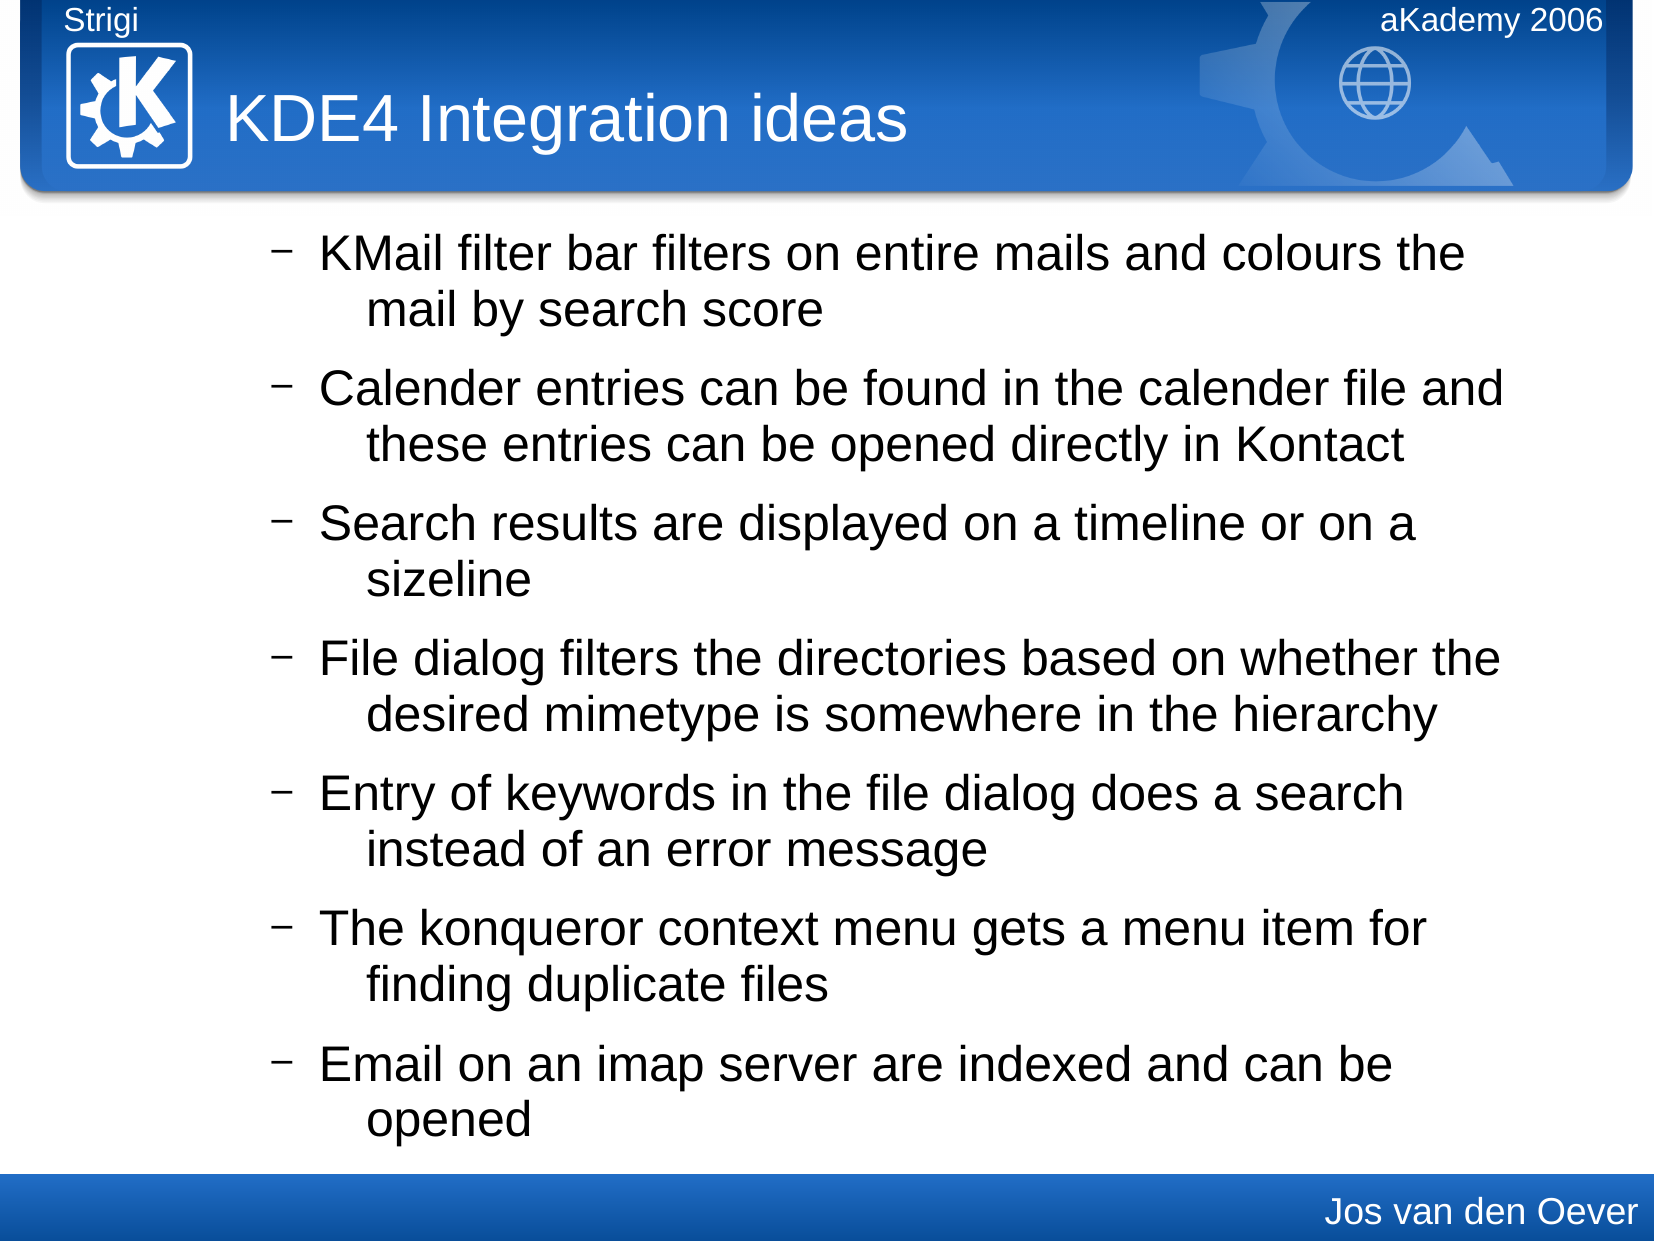

# KDE4 Integration ideas
KMail filter bar filters on entire mails and colours the mail by search score
Calender entries can be found in the calender file and these entries can be opened directly in Kontact
Search results are displayed on a timeline or on a sizeline
File dialog filters the directories based on whether the desired mimetype is somewhere in the hierarchy
Entry of keywords in the file dialog does a search instead of an error message
The konqueror context menu gets a menu item for finding duplicate files
Email on an imap server are indexed and can be opened